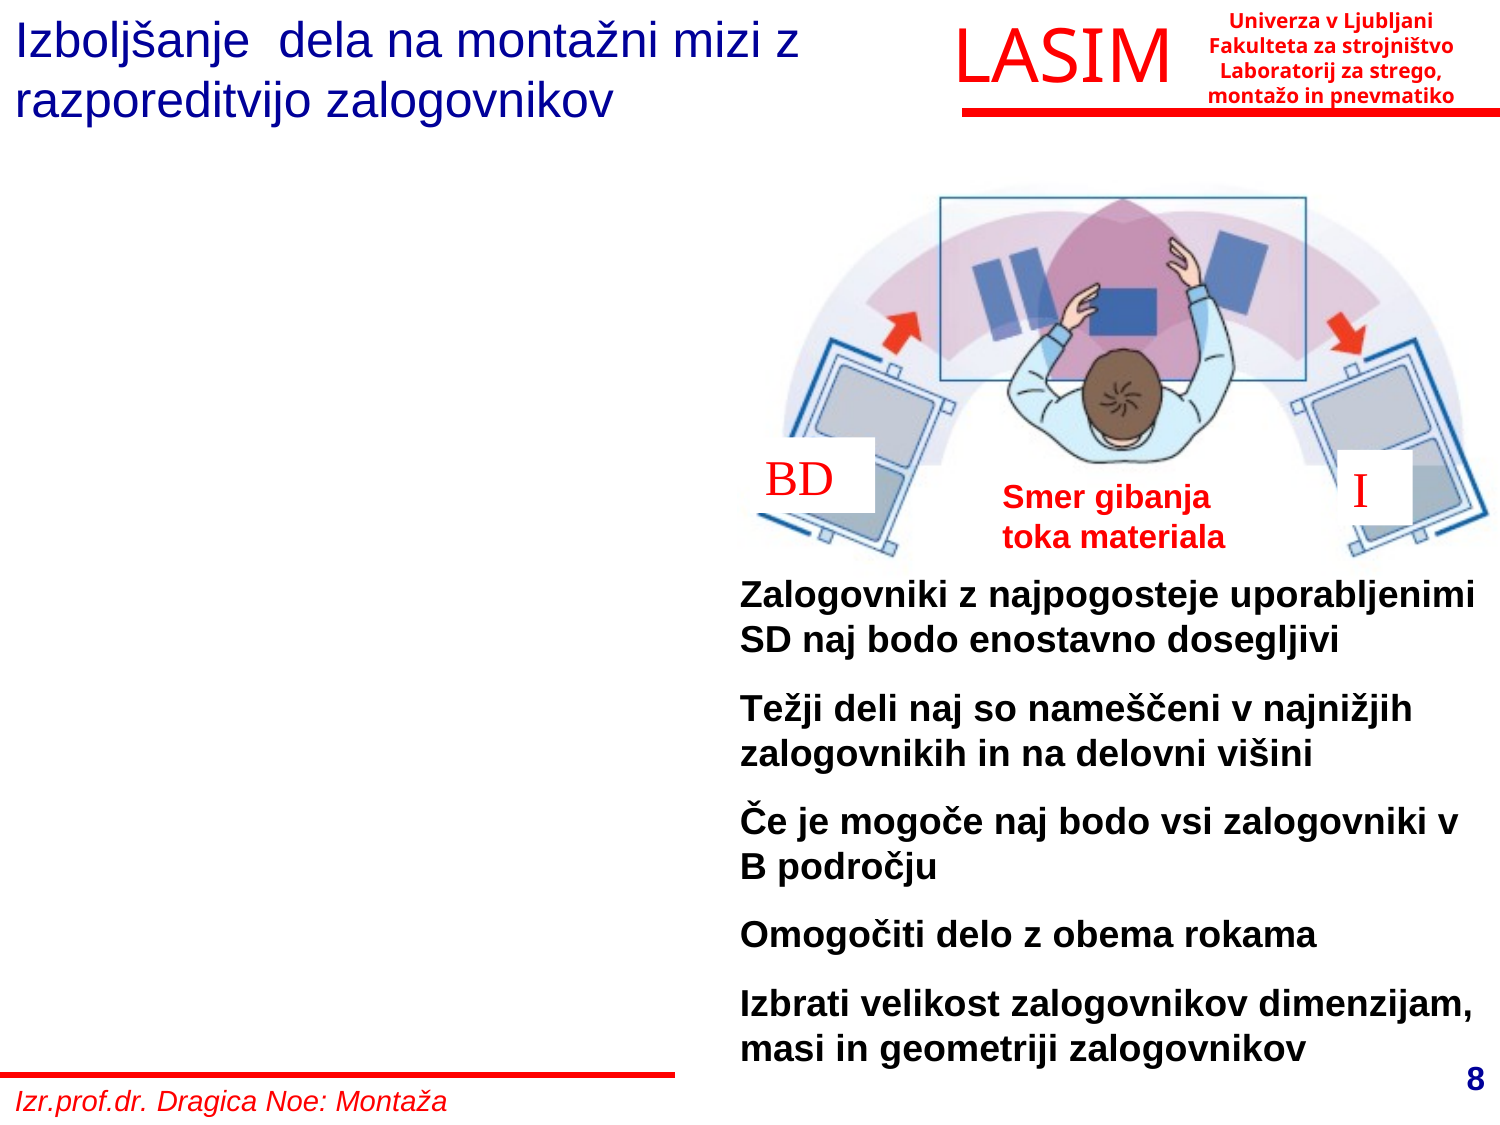

Izboljšanje dela na montažni mizi z razporeditvijo zalogovnikov
BD
I
Smer gibanja toka materiala
Zalogovniki z najpogosteje uporabljenimi SD naj bodo enostavno dosegljivi
Težji deli naj so nameščeni v najnižjih zalogovnikih in na delovni višini
Če je mogoče naj bodo vsi zalogovniki v B področju
Omogočiti delo z obema rokama
Izbrati velikost zalogovnikov dimenzijam, masi in geometriji zalogovnikov